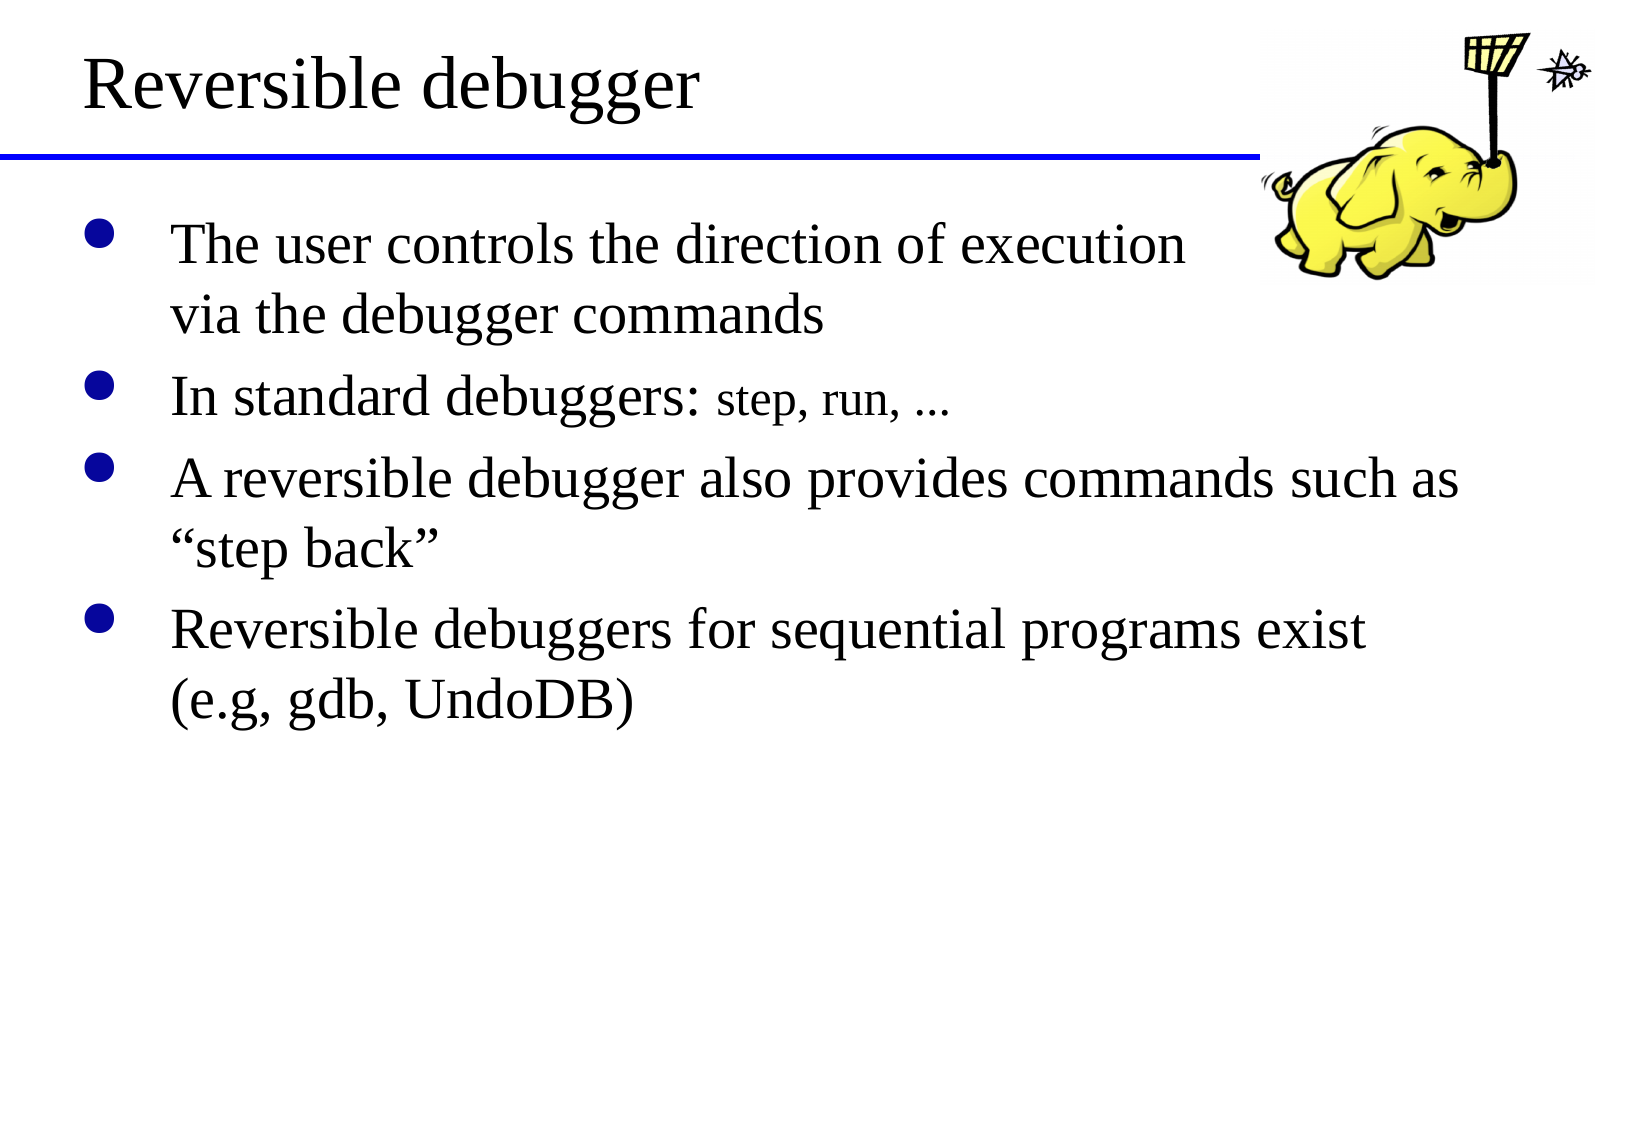

# Reversible debugger
The user controls the direction of execution
via the debugger commands
In standard debuggers: step, run, ...
A reversible debugger also provides commands such as “step back”
Reversible debuggers for sequential programs exist (e.g, gdb, UndoDB)